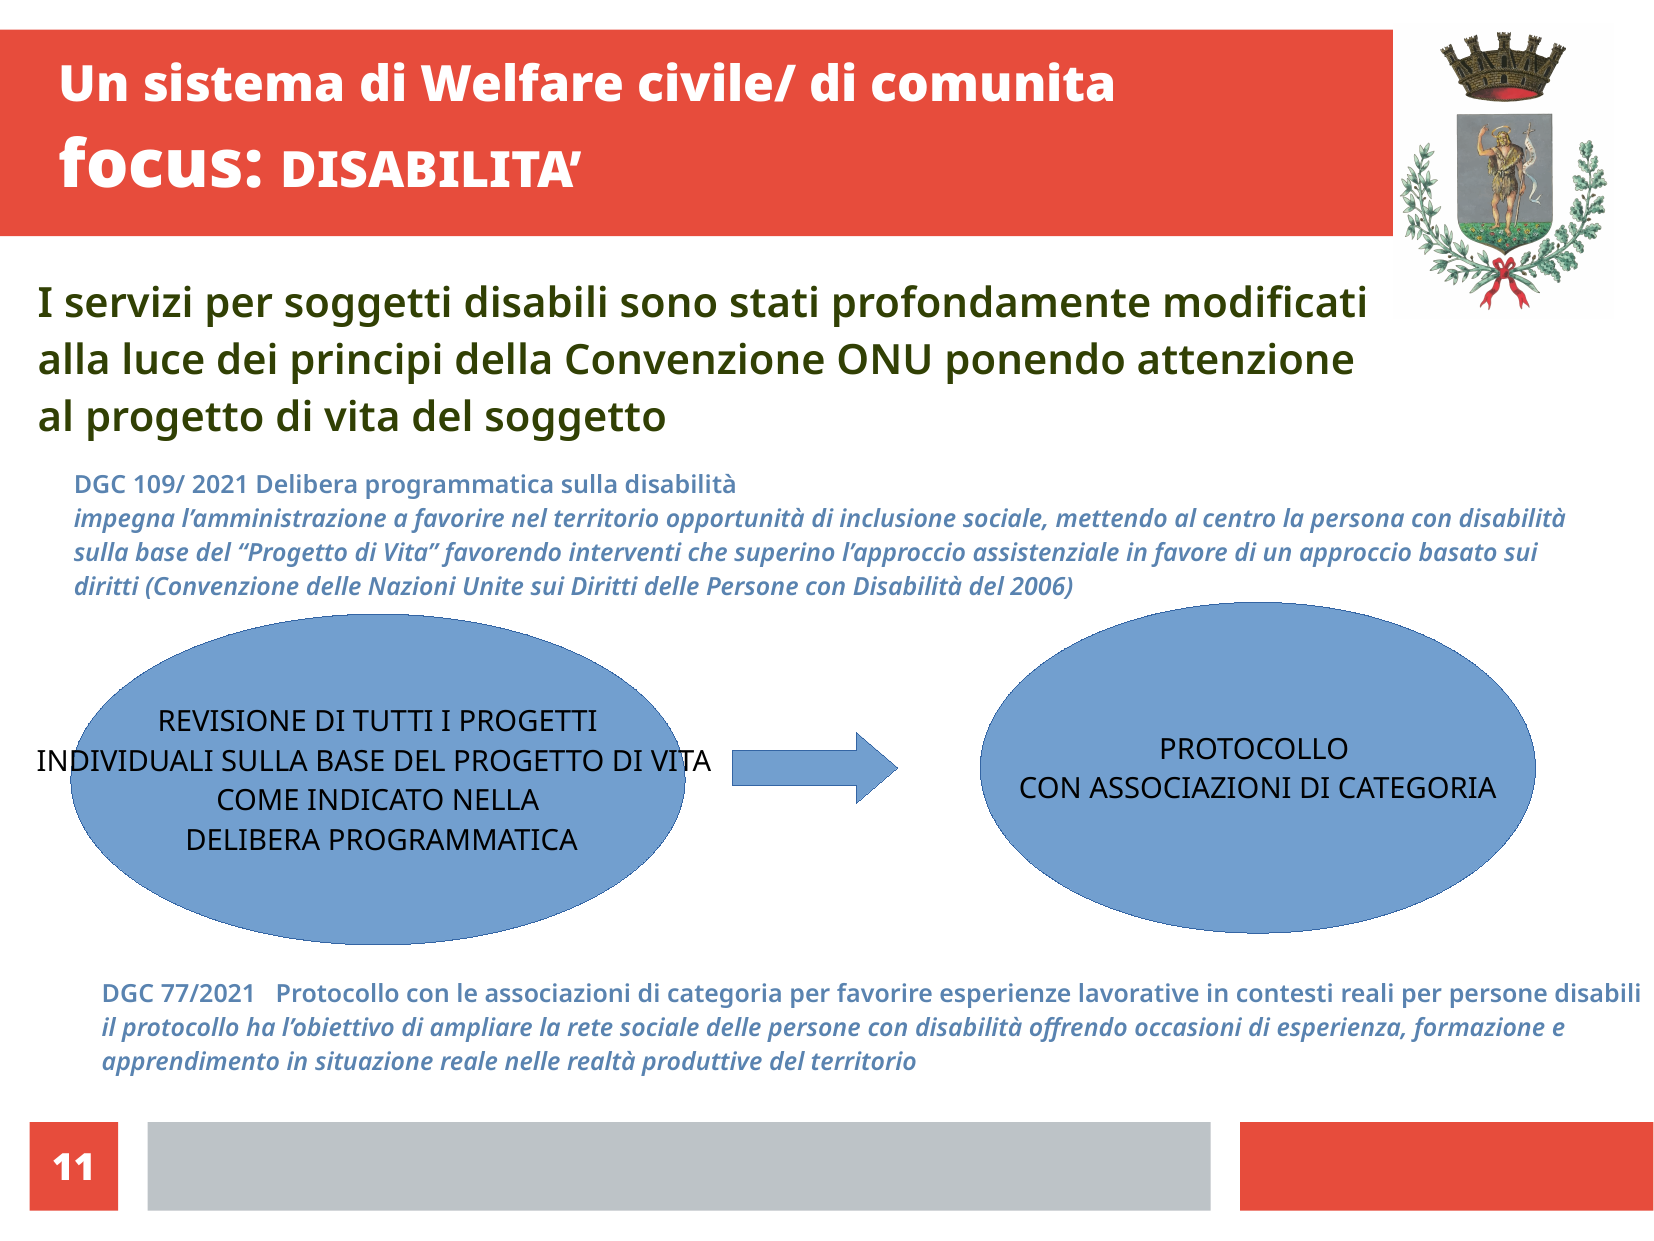

# Un sistema di Welfare civile/ di comunita focus: DISABILITA’
I servizi per soggetti disabili sono stati profondamente modificati alla luce dei principi della Convenzione ONU ponendo attenzione al progetto di vita del soggetto
DGC 109/ 2021 Delibera programmatica sulla disabilità
impegna l’amministrazione a favorire nel territorio opportunità di inclusione sociale, mettendo al centro la persona con disabilità sulla base del “Progetto di Vita” favorendo interventi che superino l’approccio assistenziale in favore di un approccio basato sui diritti (Convenzione delle Nazioni Unite sui Diritti delle Persone con Disabilità del 2006)
PROTOCOLLO
CON ASSOCIAZIONI DI CATEGORIA
REVISIONE DI TUTTI I PROGETTI
INDIVIDUALI SULLA BASE DEL PROGETTO DI VITA
COME INDICATO NELLA
 DELIBERA PROGRAMMATICA
DGC 77/2021 Protocollo con le associazioni di categoria per favorire esperienze lavorative in contesti reali per persone disabili
il protocollo ha l’obiettivo di ampliare la rete sociale delle persone con disabilità offrendo occasioni di esperienza, formazione e apprendimento in situazione reale nelle realtà produttive del territorio
11